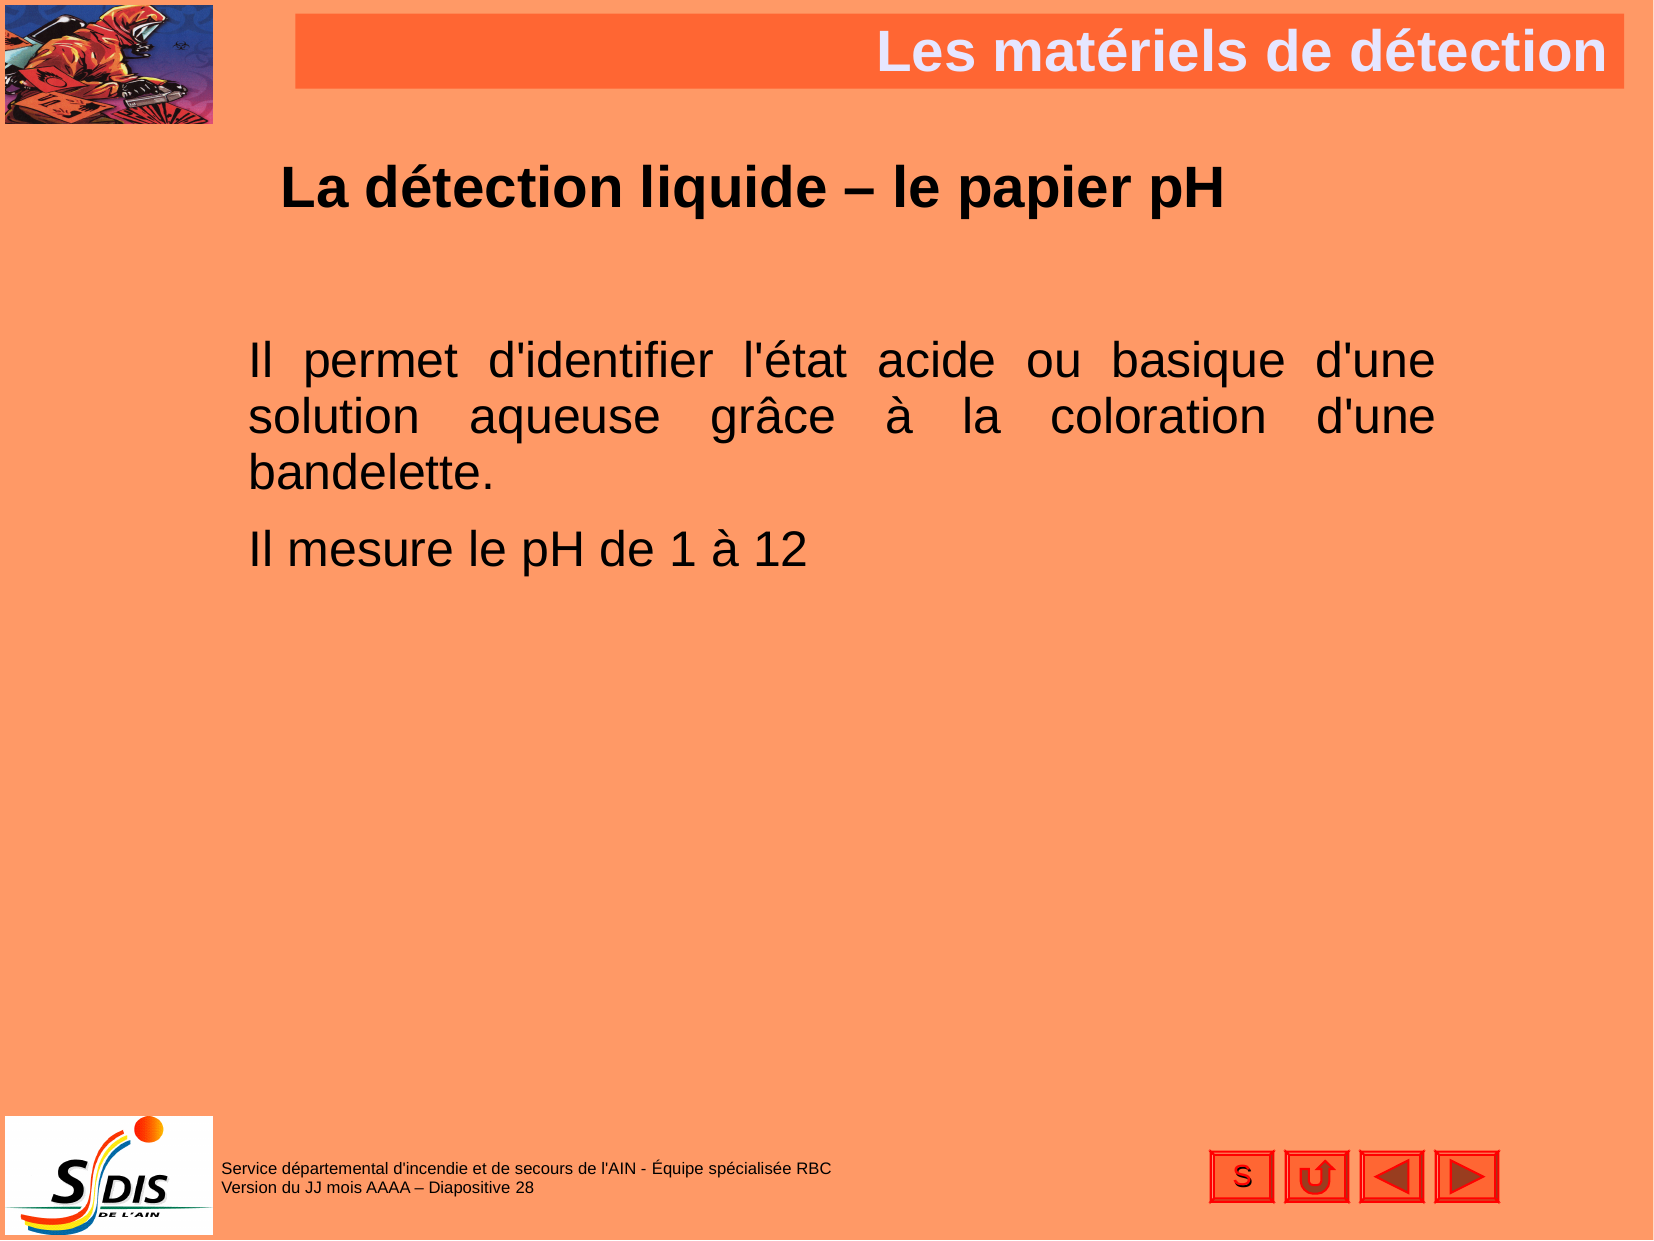

Les matériels de détection
La détection liquide – le papier pH
# Il permet d'identifier l'état acide ou basique d'une solution aqueuse grâce à la coloration d'une bandelette.
Il mesure le pH de 1 à 12